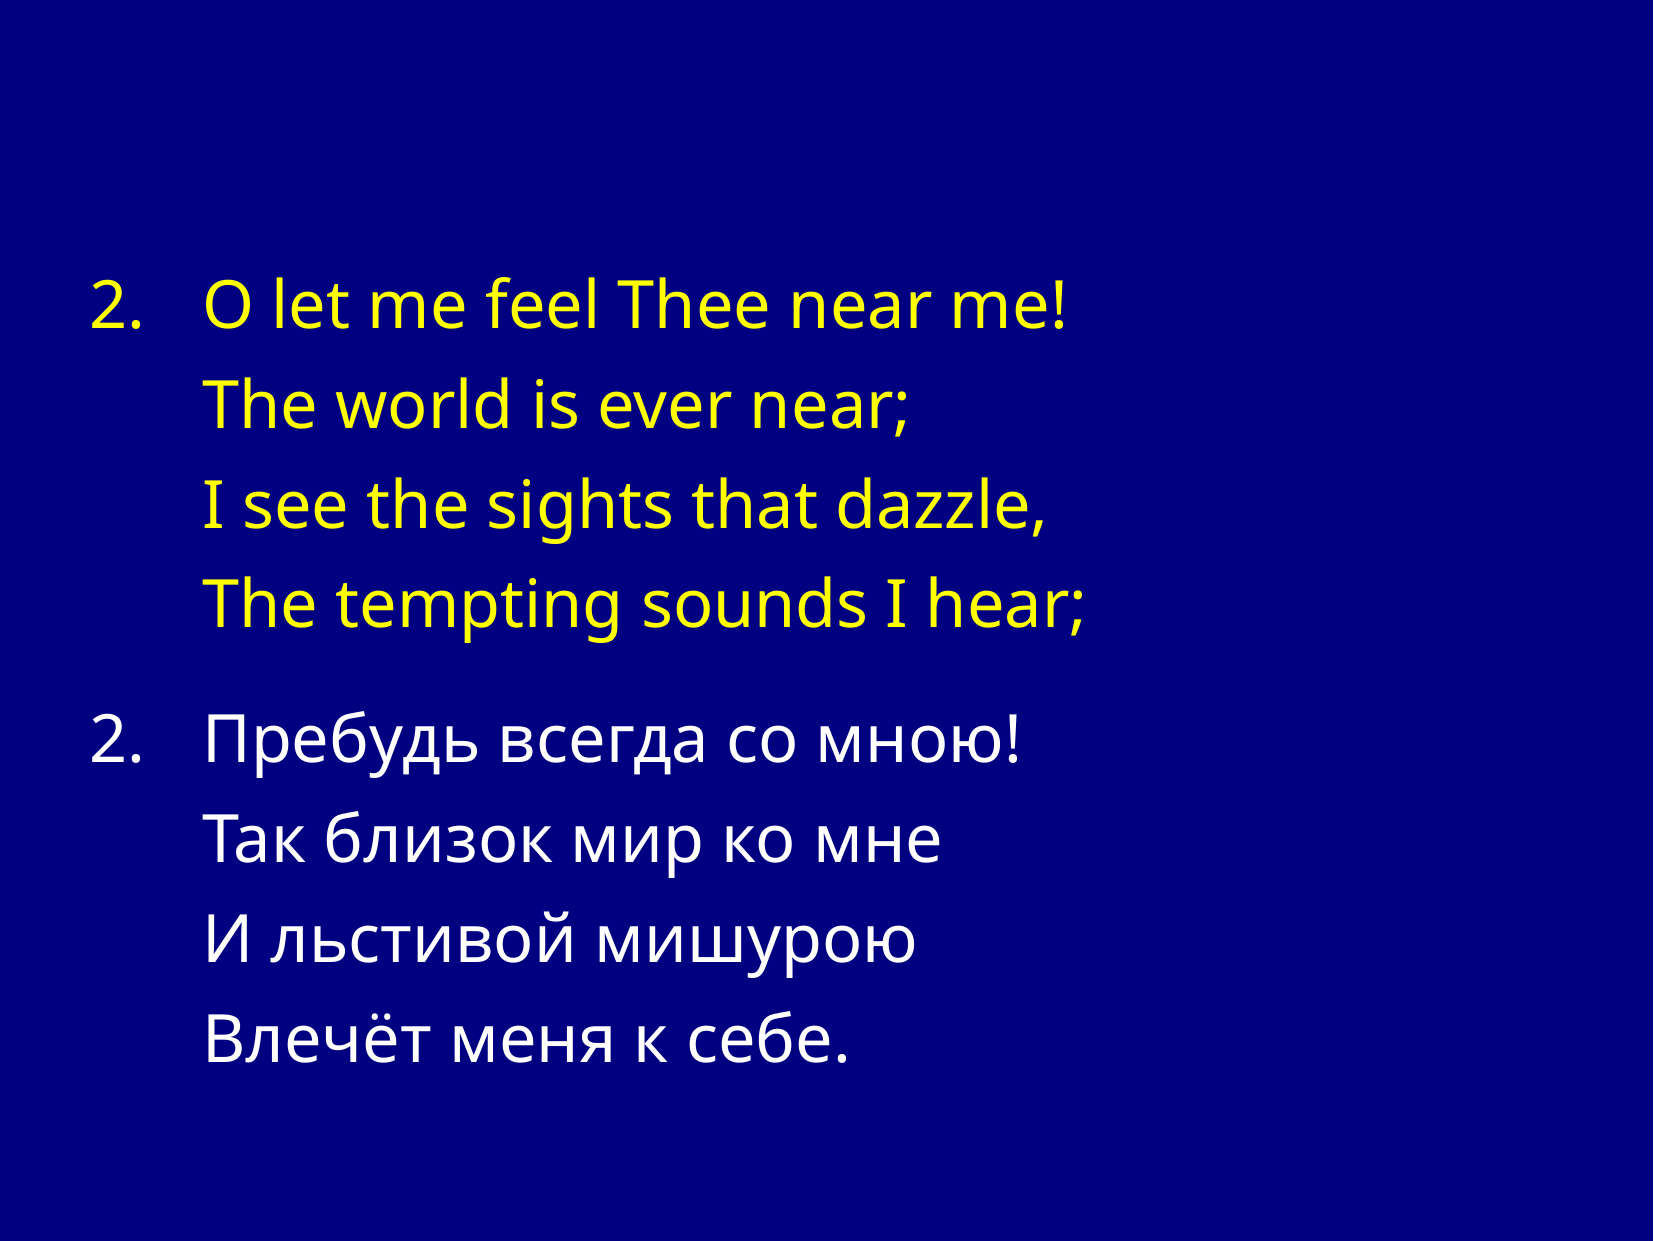

2.	O let me feel Thee near me!
	The world is ever near;
	I see the sights that dazzle,
	The tempting sounds I hear;
2.	Пребудь всегда со мною!
	Так близок мир ко мне
	И льстивой мишурою
	Влечёт меня к себе.